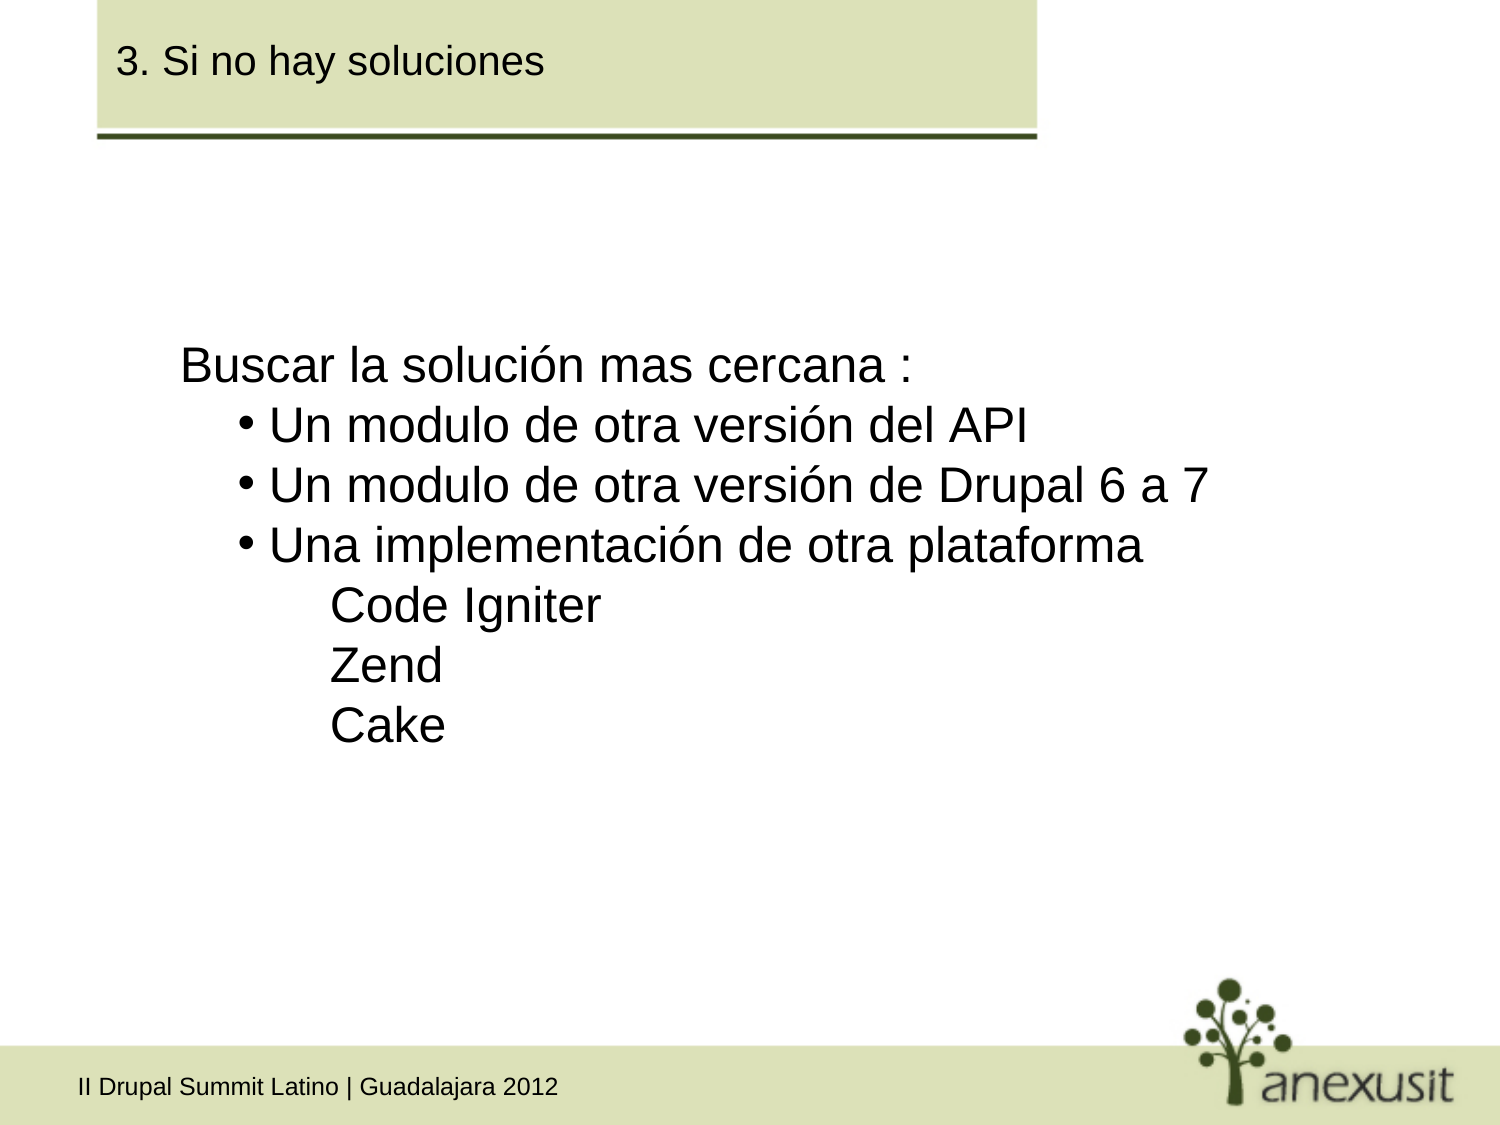

3. Si no hay soluciones
Buscar la solución mas cercana :
 Un modulo de otra versión del API
 Un modulo de otra versión de Drupal 6 a 7
 Una implementación de otra plataforma
Code Igniter
Zend
Cake
II Drupal Summit Latino | Guadalajara 2012